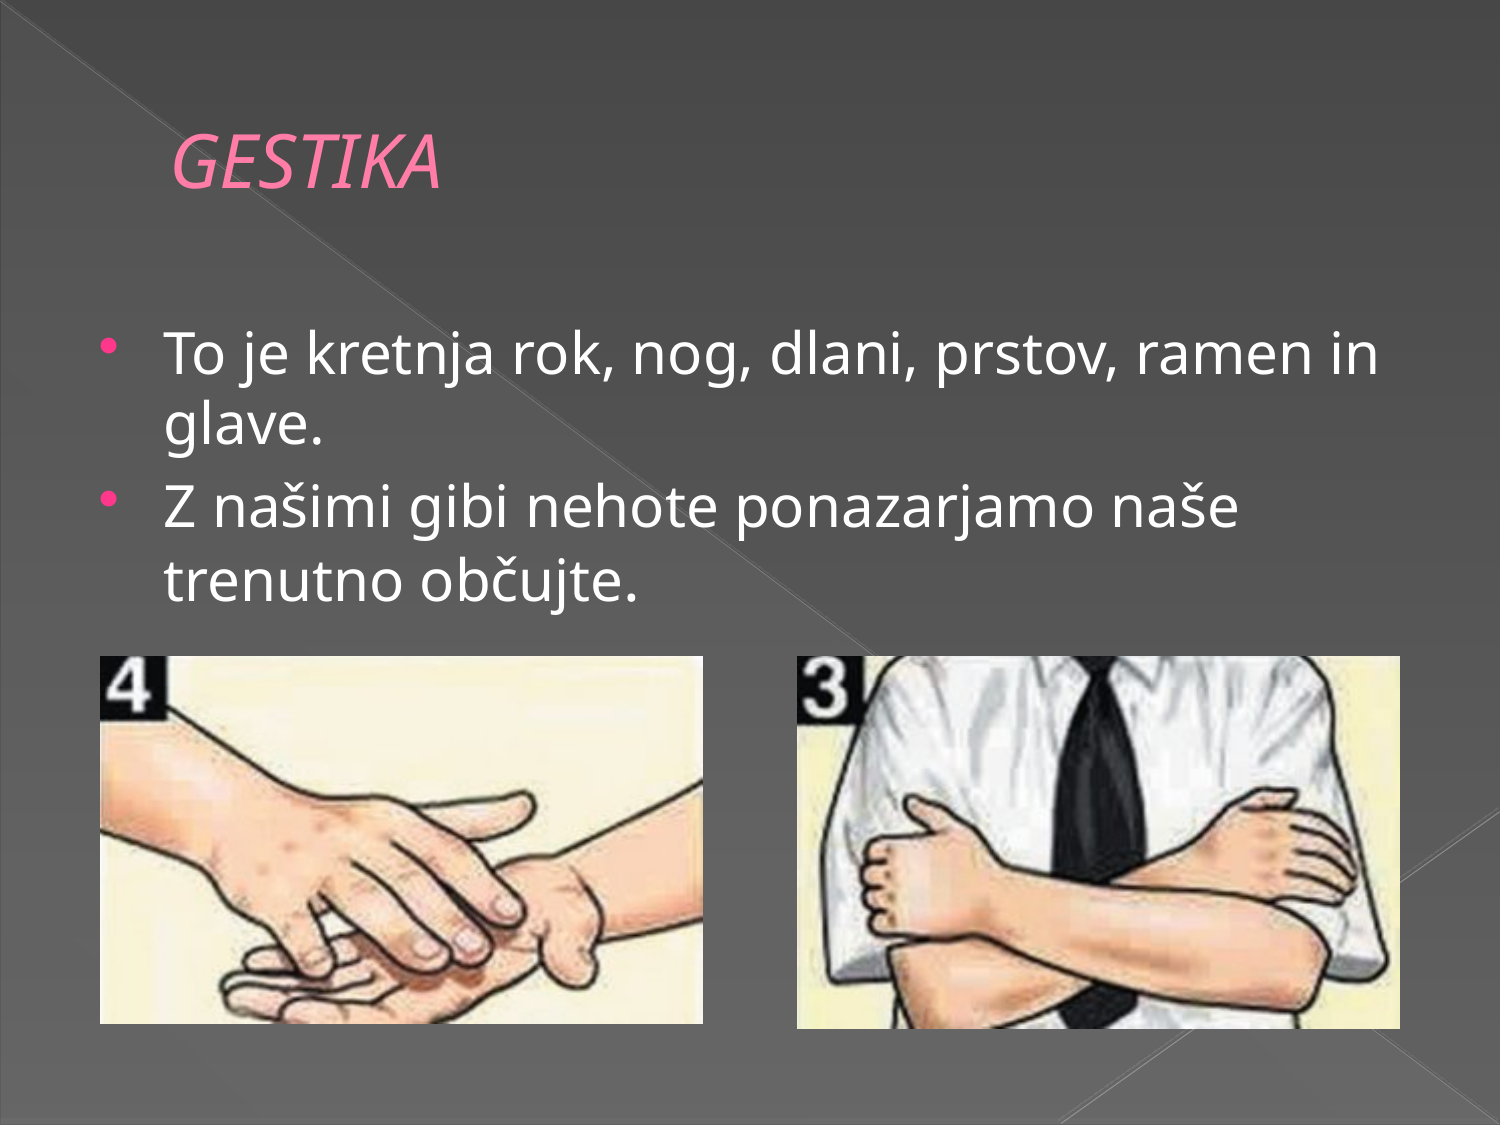

# GESTIKA
To je kretnja rok, nog, dlani, prstov, ramen in glave.
Z našimi gibi nehote ponazarjamo naše trenutno občujte.